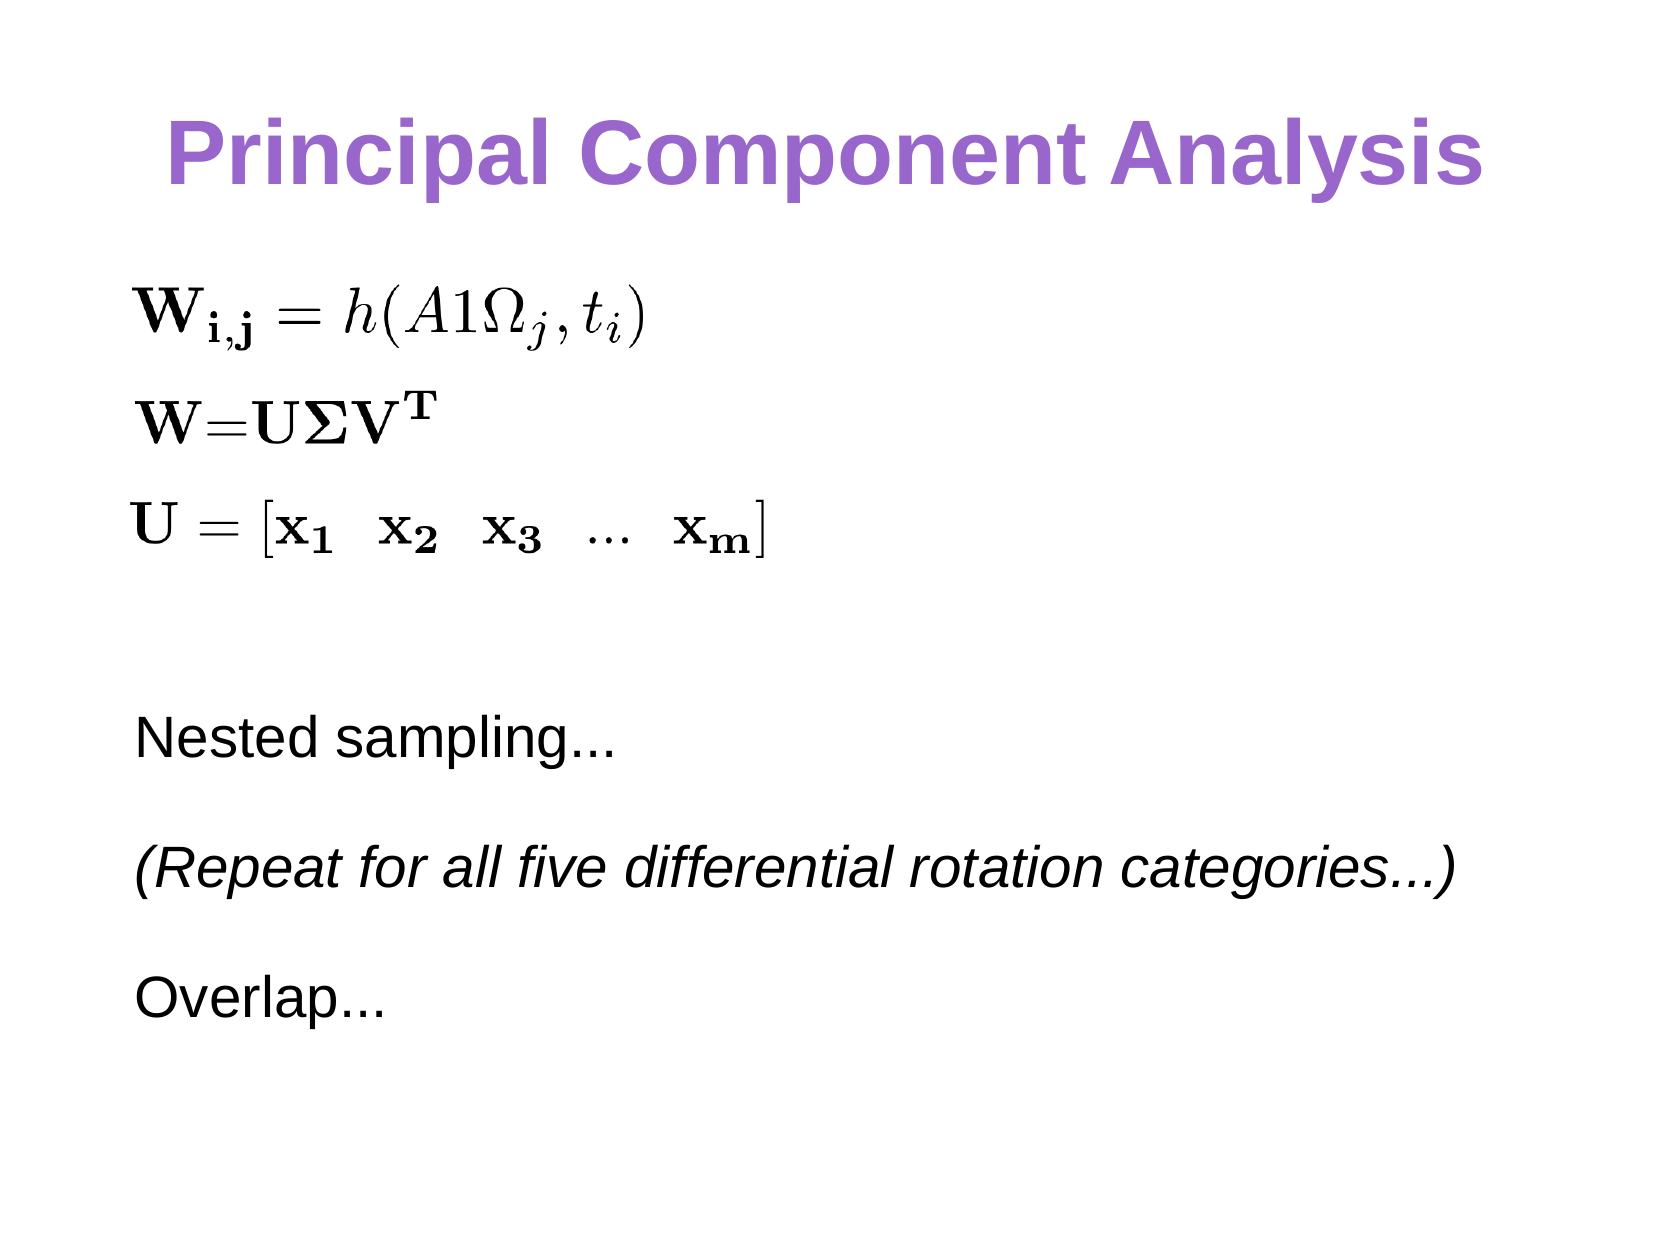

# Principal Component Analysis
Nested sampling...
(Repeat for all five differential rotation categories...)
Overlap...